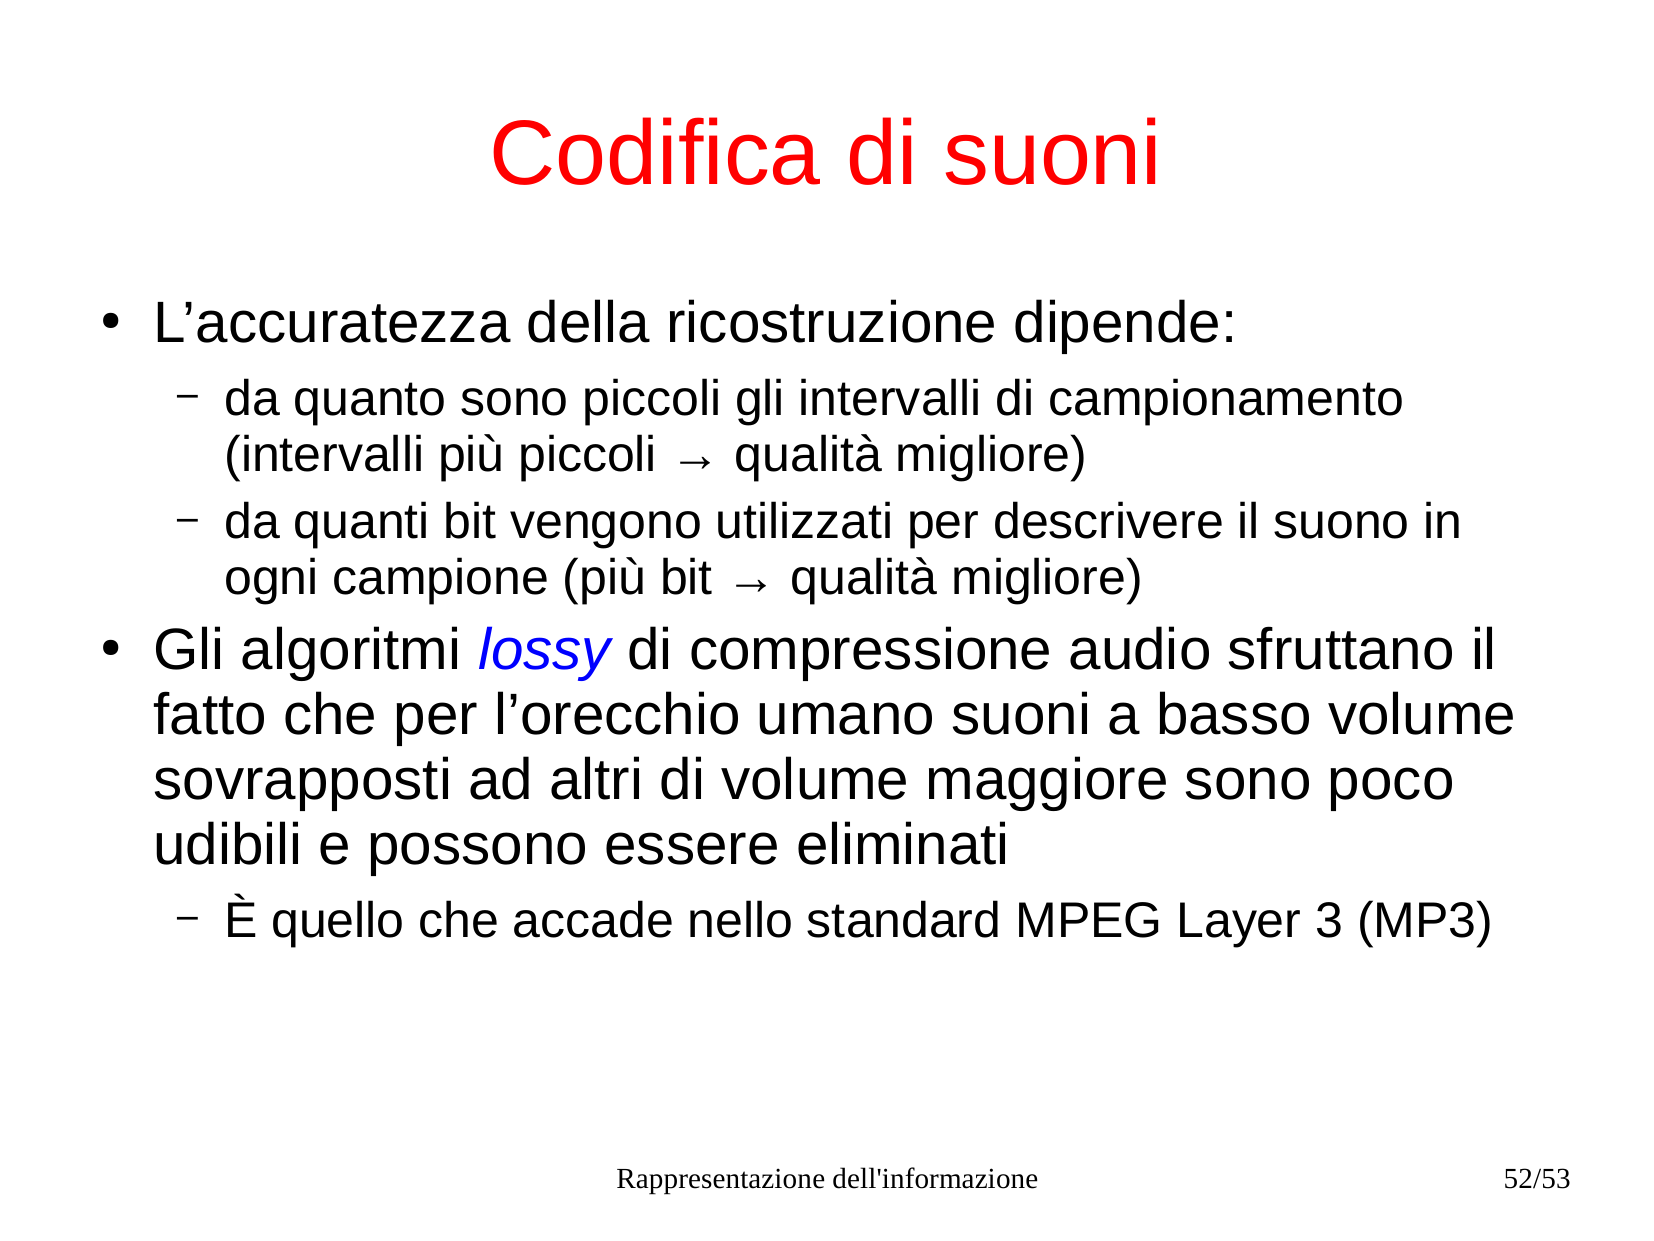

# Codifica di suoni
L’accuratezza della ricostruzione dipende:
da quanto sono piccoli gli intervalli di campionamento (intervalli più piccoli → qualità migliore)
da quanti bit vengono utilizzati per descrivere il suono in ogni campione (più bit → qualità migliore)
Gli algoritmi lossy di compressione audio sfruttano il fatto che per l’orecchio umano suoni a basso volume sovrapposti ad altri di volume maggiore sono poco udibili e possono essere eliminati
È quello che accade nello standard MPEG Layer 3 (MP3)
Rappresentazione dell'informazione
52